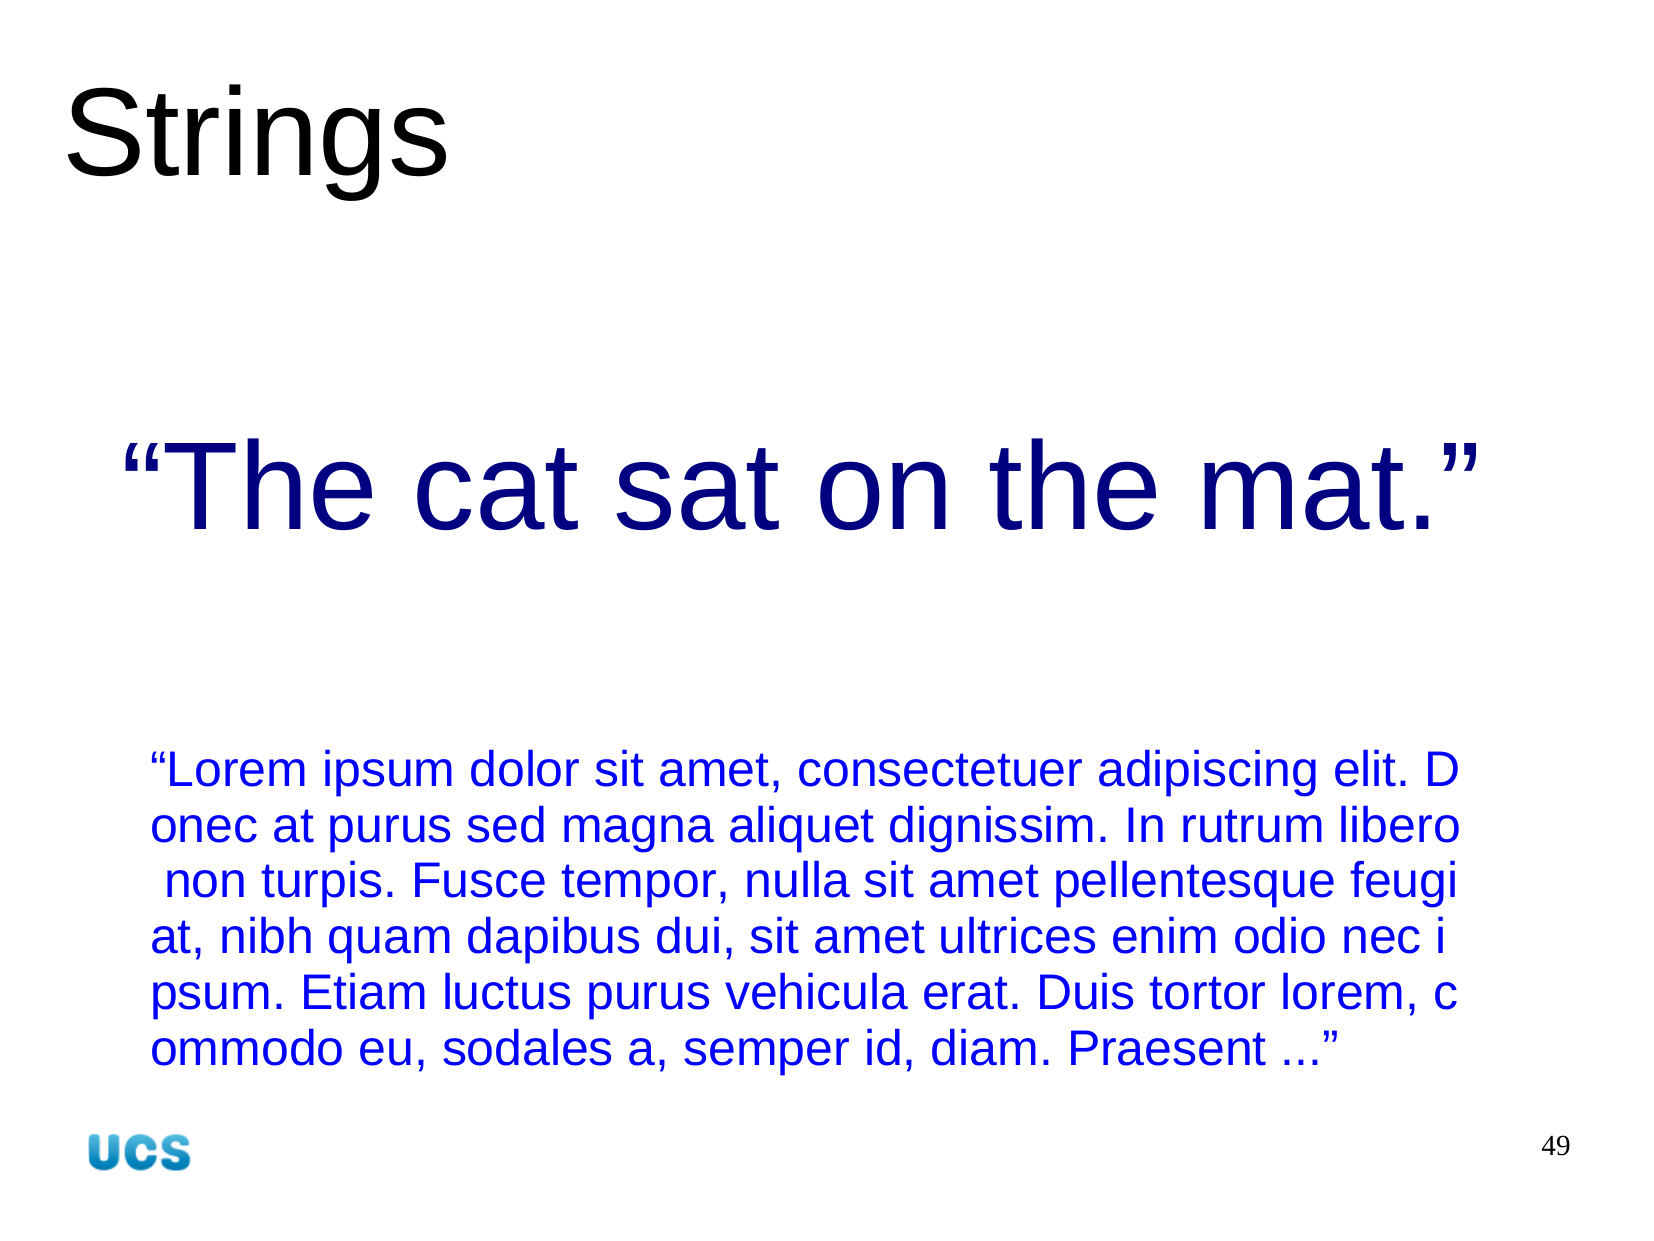

Strings
“The cat sat on the mat.”
“Lorem ipsum dolor sit amet, consectetuer adipiscing elit. D
onec at purus sed magna aliquet dignissim. In rutrum libero
 non turpis. Fusce tempor, nulla sit amet pellentesque feugi
at, nibh quam dapibus dui, sit amet ultrices enim odio nec i
psum. Etiam luctus purus vehicula erat. Duis tortor lorem, c
ommodo eu, sodales a, semper id, diam. Praesent ...”
49